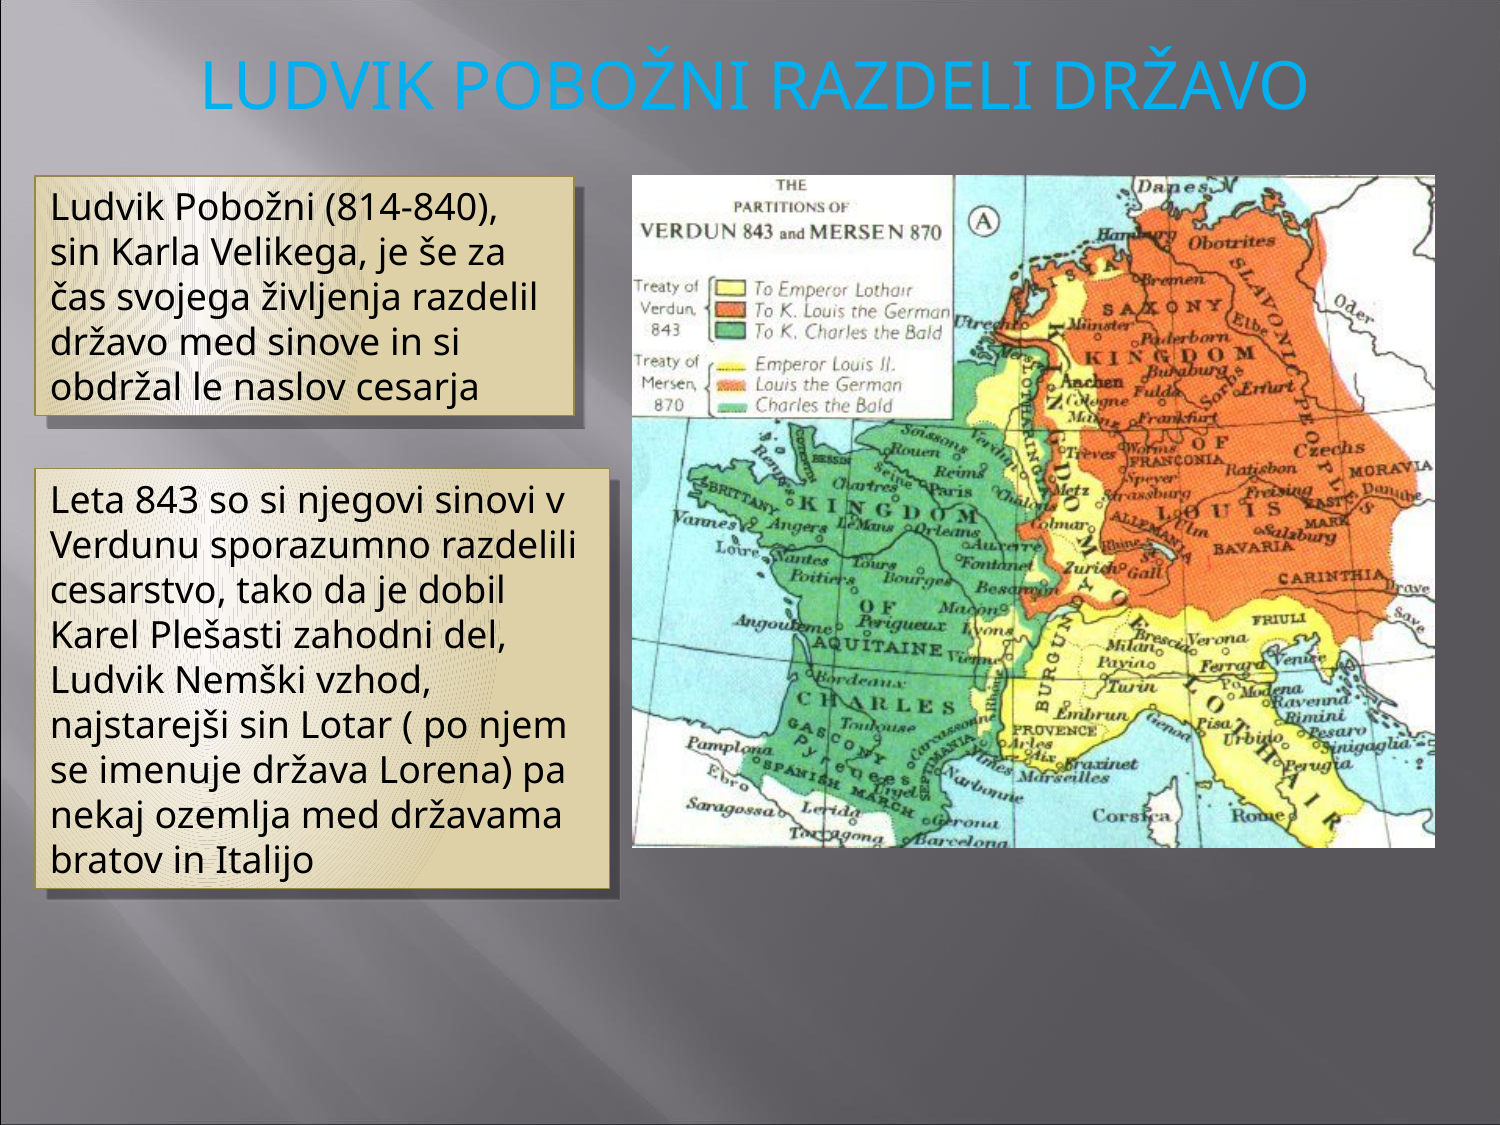

LUDVIK POBOŽNI RAZDELI DRŽAVO
Ludvik Pobožni (814-840), sin Karla Velikega, je še za čas svojega življenja razdelil državo med sinove in si obdržal le naslov cesarja
Leta 843 so si njegovi sinovi v Verdunu sporazumno razdelili cesarstvo, tako da je dobil Karel Plešasti zahodni del, Ludvik Nemški vzhod, najstarejši sin Lotar ( po njem se imenuje država Lorena) pa nekaj ozemlja med državama bratov in Italijo